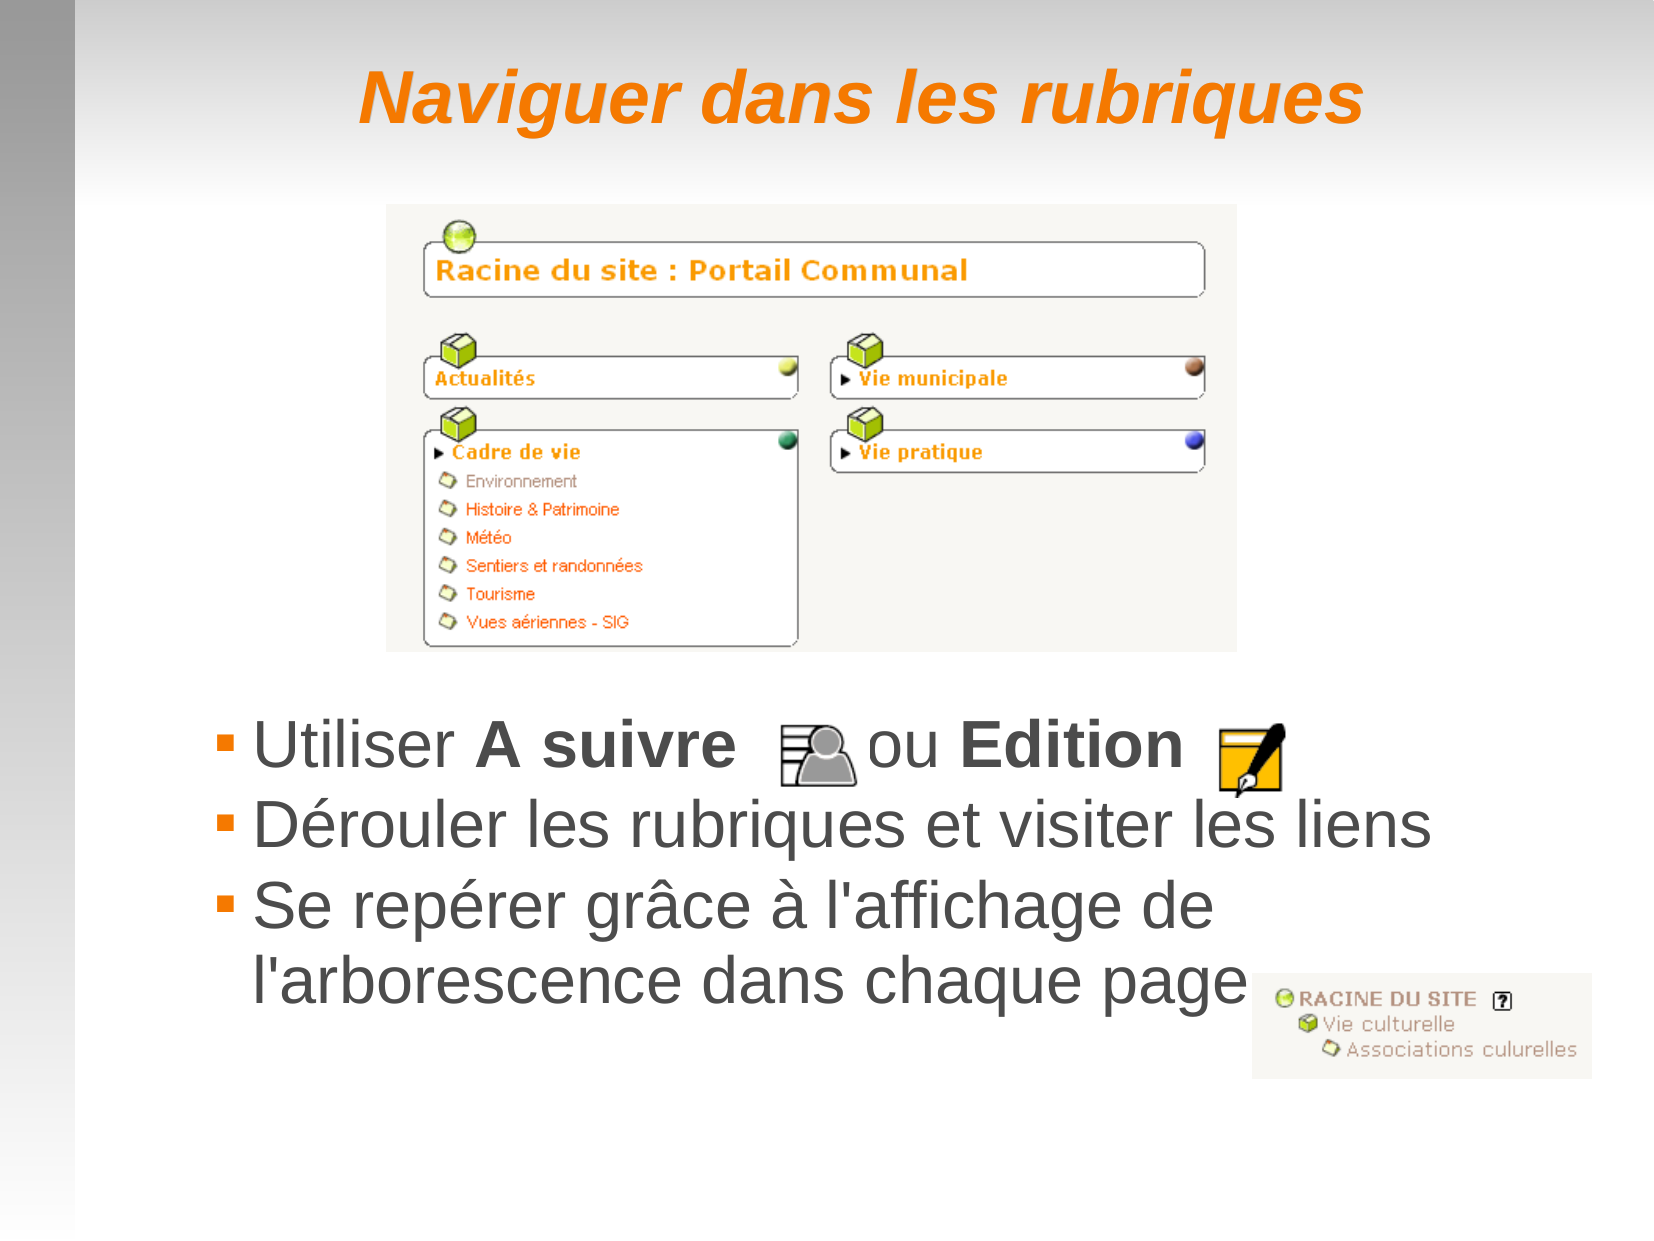

# Naviguer dans les rubriques
Utiliser A suivre ou Edition
Dérouler les rubriques et visiter les liens
Se repérer grâce à l'affichage de l'arborescence dans chaque page